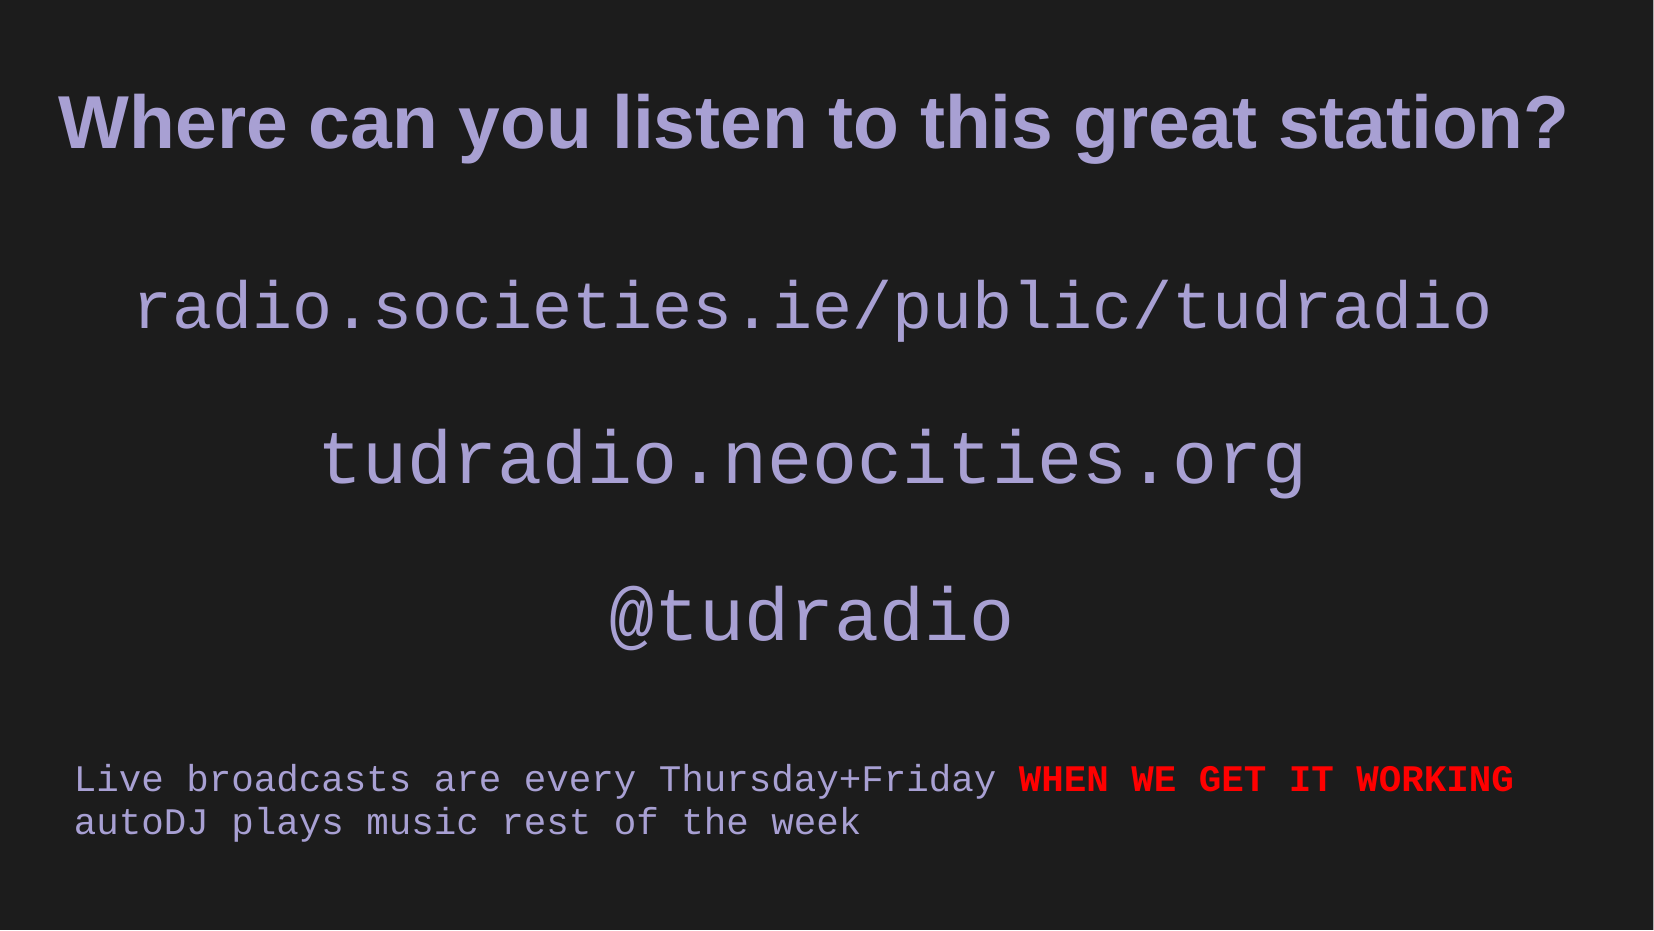

# Where can you listen to this great station?
radio.societies.ie/public/tudradio
tudradio.neocities.org
@tudradio
Live broadcasts are every Thursday+Friday WHEN WE GET IT WORKING
autoDJ plays music rest of the week